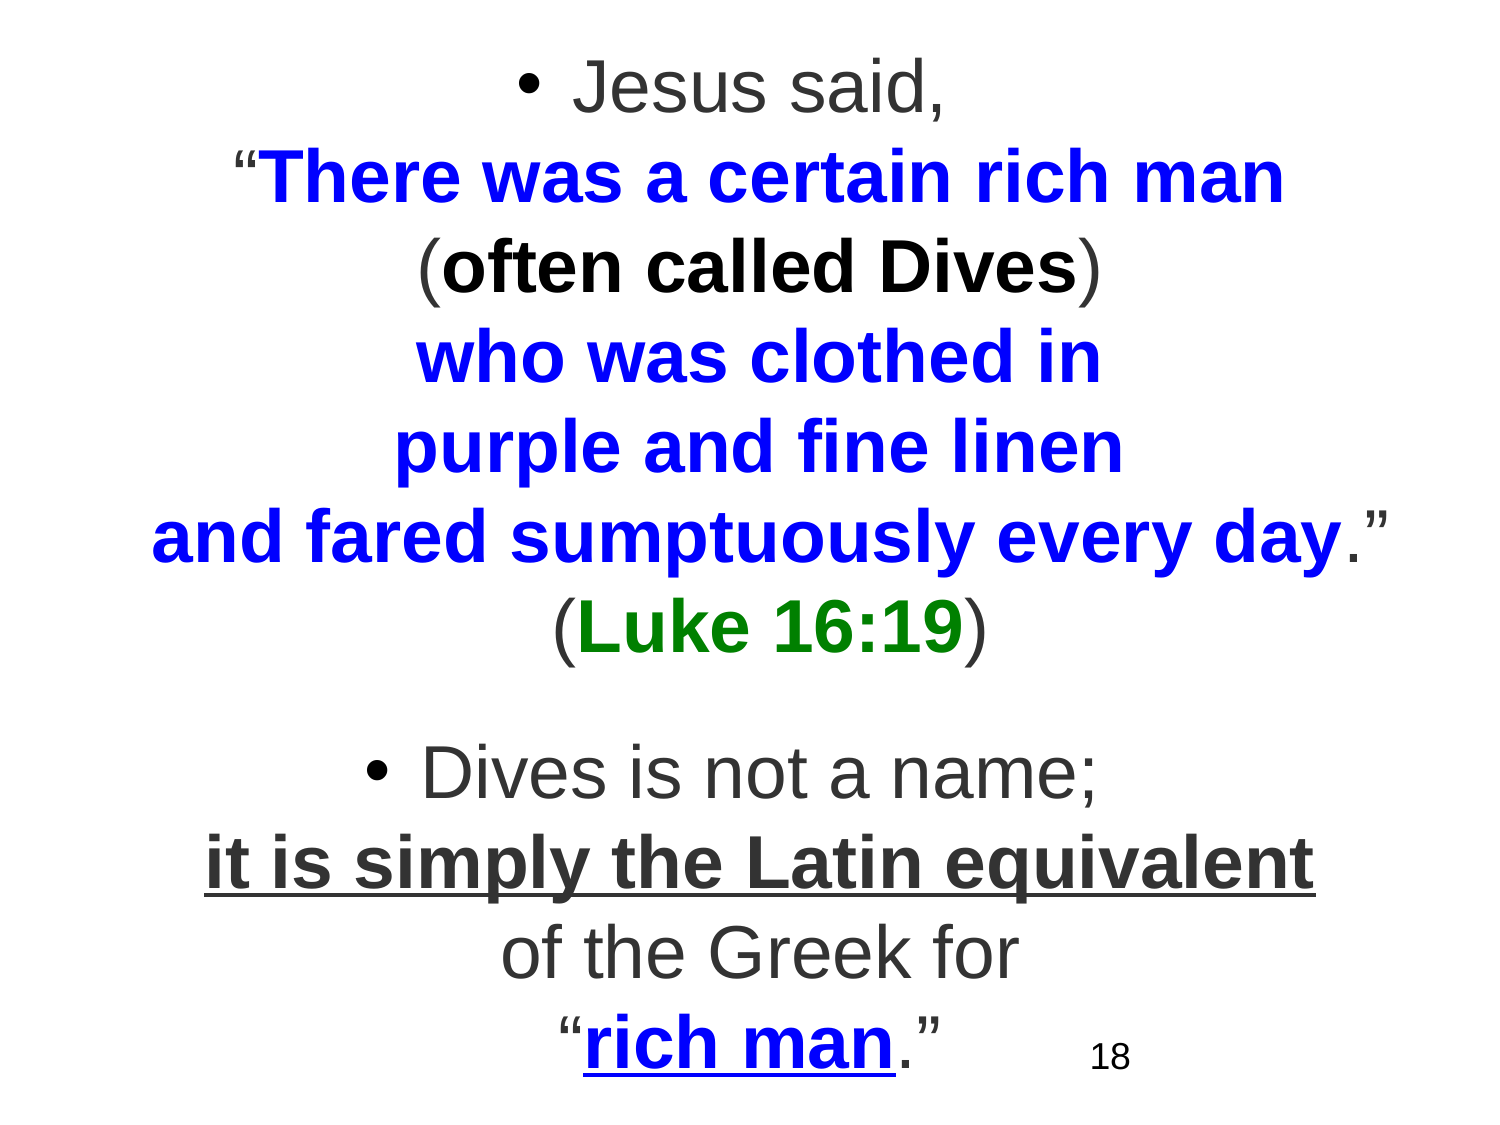

# Jesus said, “There was a certain rich man (often called Dives) who was clothed in purple and fine linen and fared sumptuously every day.” (Luke 16:19)
Dives is not a name;
it is simply the Latin equivalent
of the Greek for
“rich man.”
18